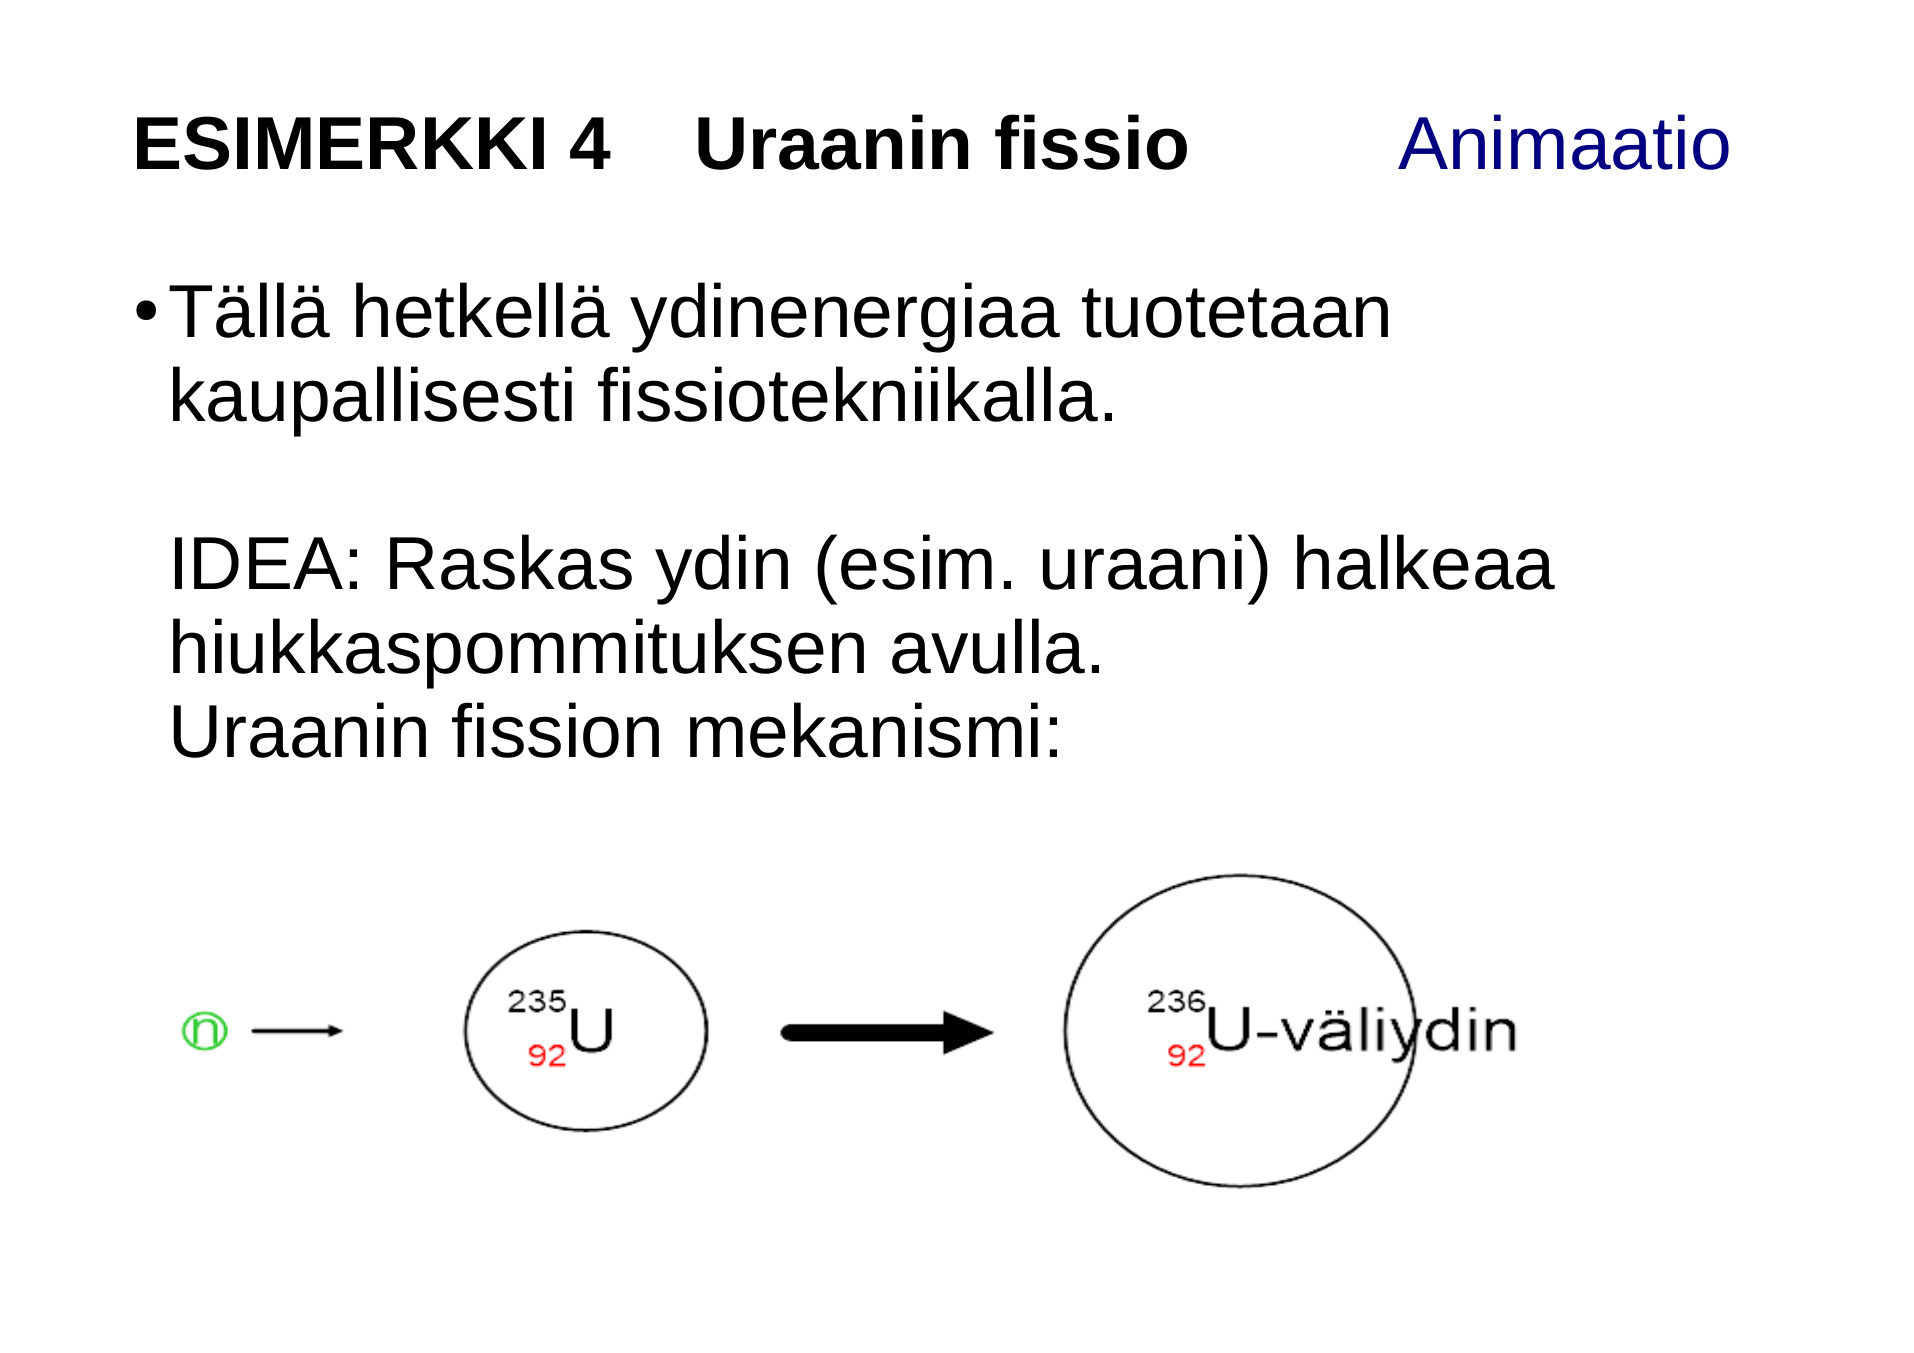

ESIMERKKI 4 Uraanin fissio Animaatio
Tällä hetkellä ydinenergiaa tuotetaan
kaupallisesti fissiotekniikalla.
IDEA: Raskas ydin (esim. uraani) halkeaa
hiukkaspommituksen avulla.
Uraanin fission mekanismi: